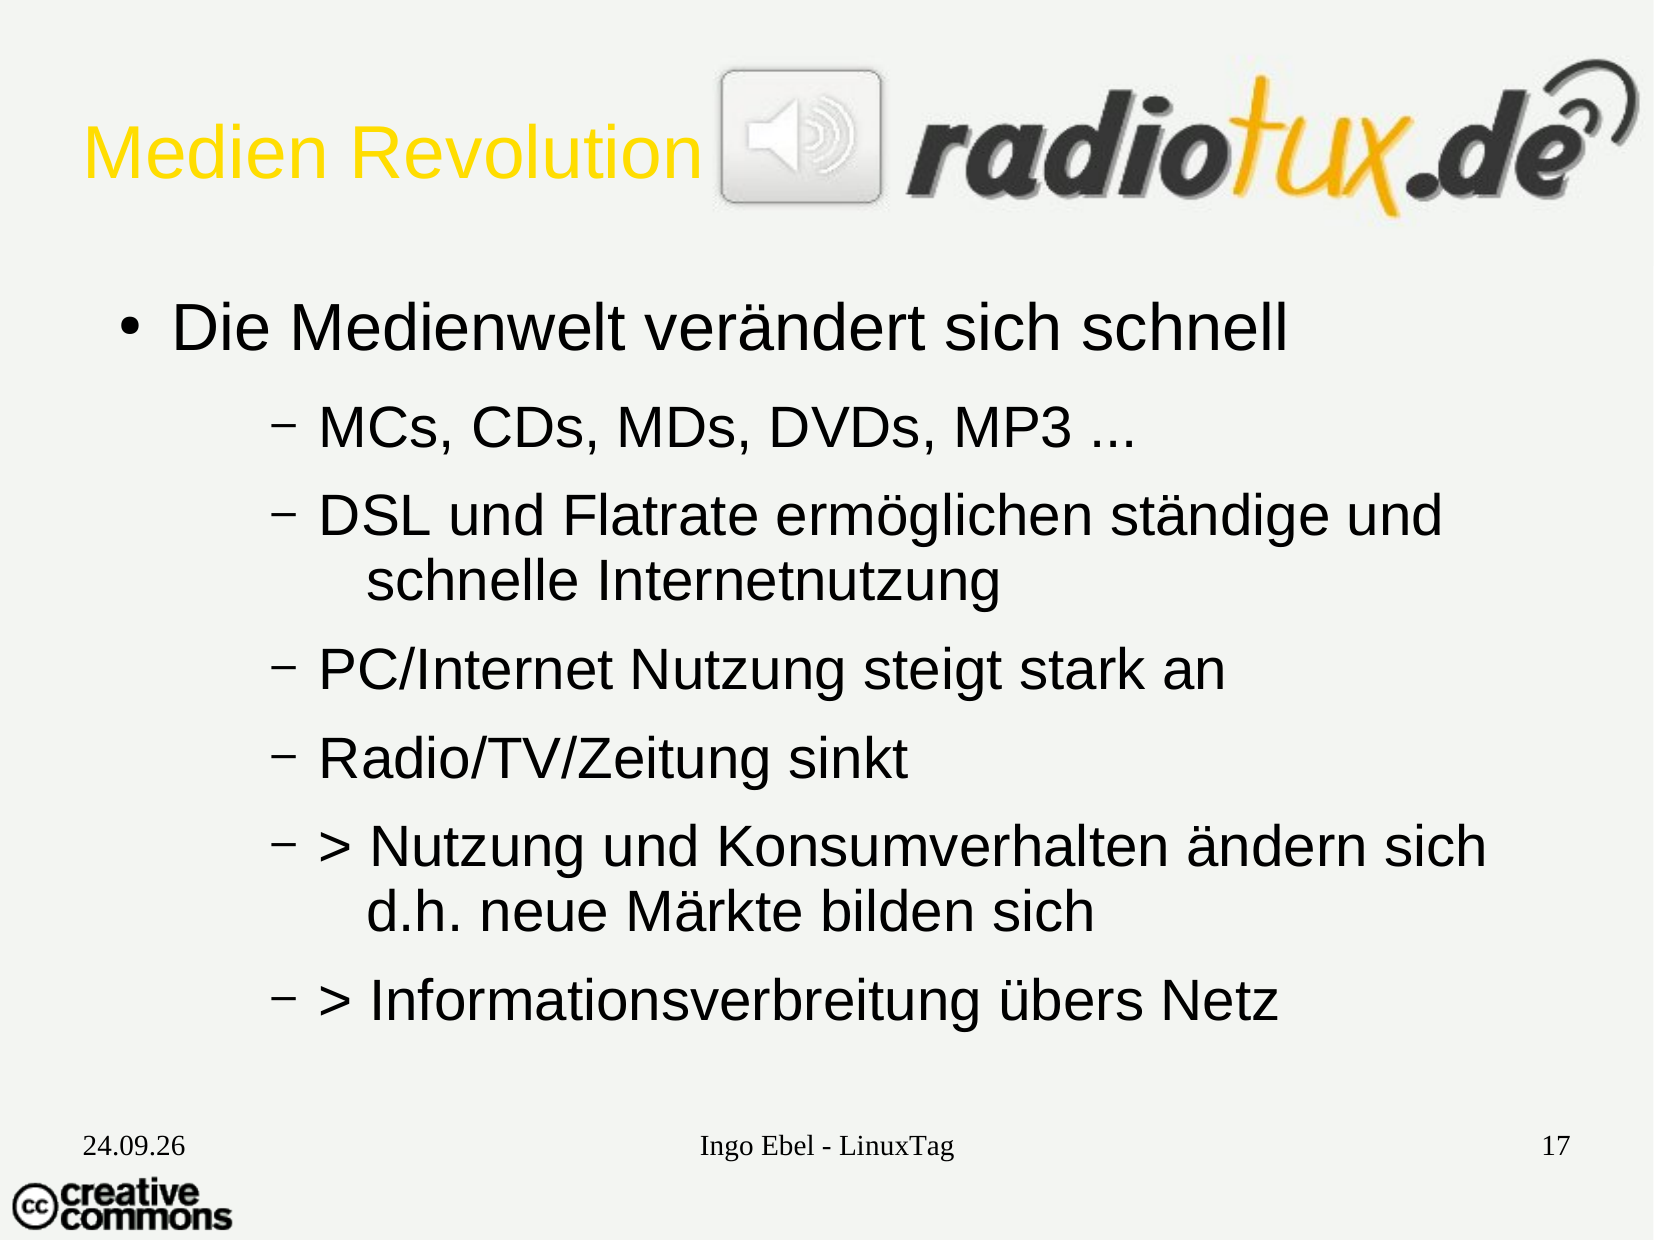

# Medien Revolution
Die Medienwelt verändert sich schnell
MCs, CDs, MDs, DVDs, MP3 ...
DSL und Flatrate ermöglichen ständige und schnelle Internetnutzung
PC/Internet Nutzung steigt stark an
Radio/TV/Zeitung sinkt
> Nutzung und Konsumverhalten ändern sich d.h. neue Märkte bilden sich
> Informationsverbreitung übers Netz
Ingo Ebel - LinuxTag
17